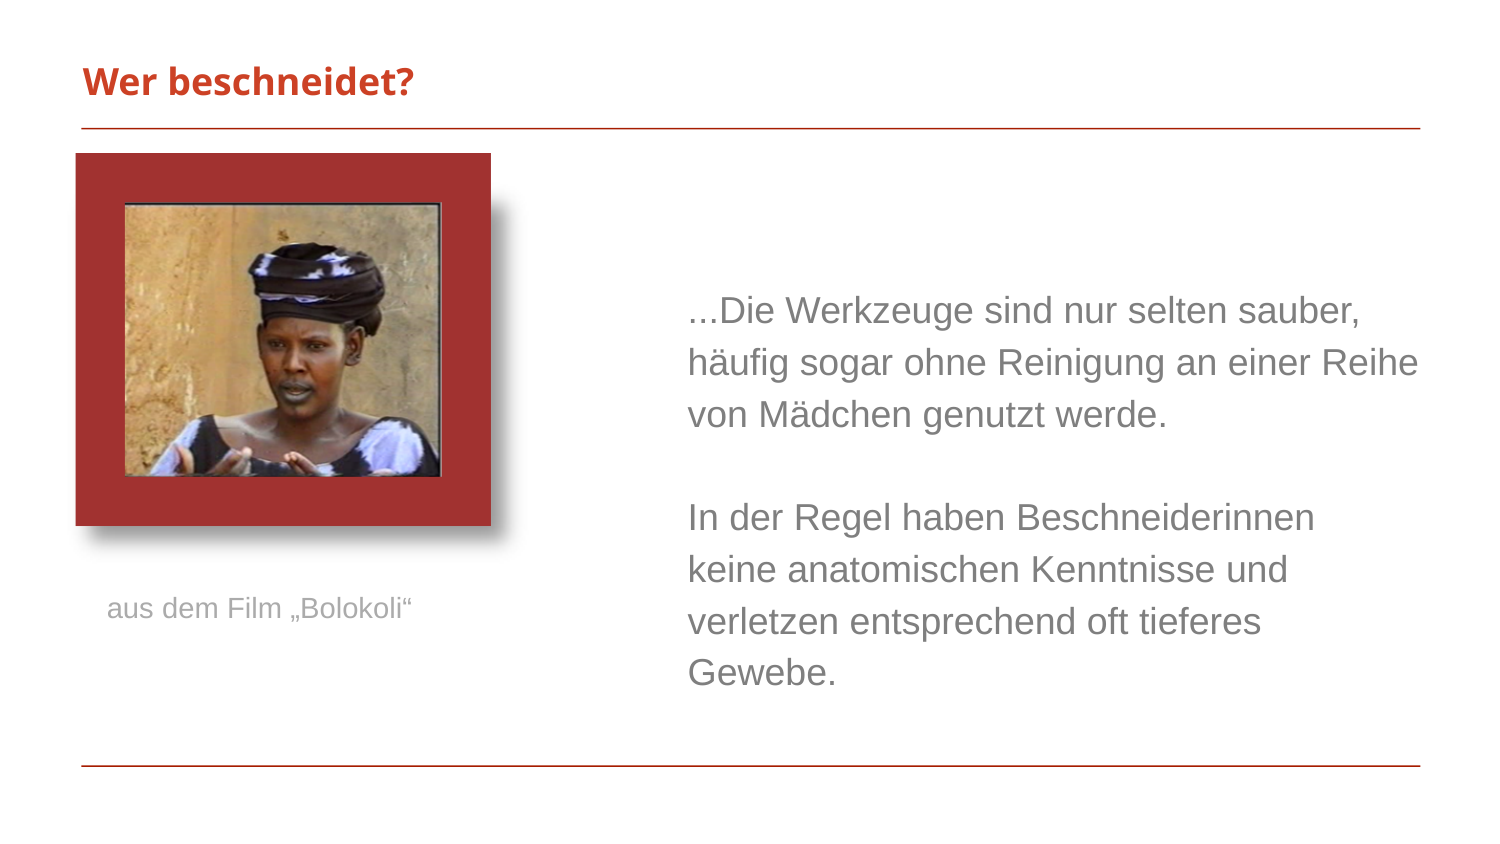

Wer beschneidet?
...Die Werkzeuge sind nur selten sauber, häufig sogar ohne Reinigung an einer Reihe von Mädchen genutzt werde.
In der Regel haben Beschneiderinnen
keine anatomischen Kenntnisse und
verletzen entsprechend oft tieferes
Gewebe.
aus dem Film „Bolokoli“